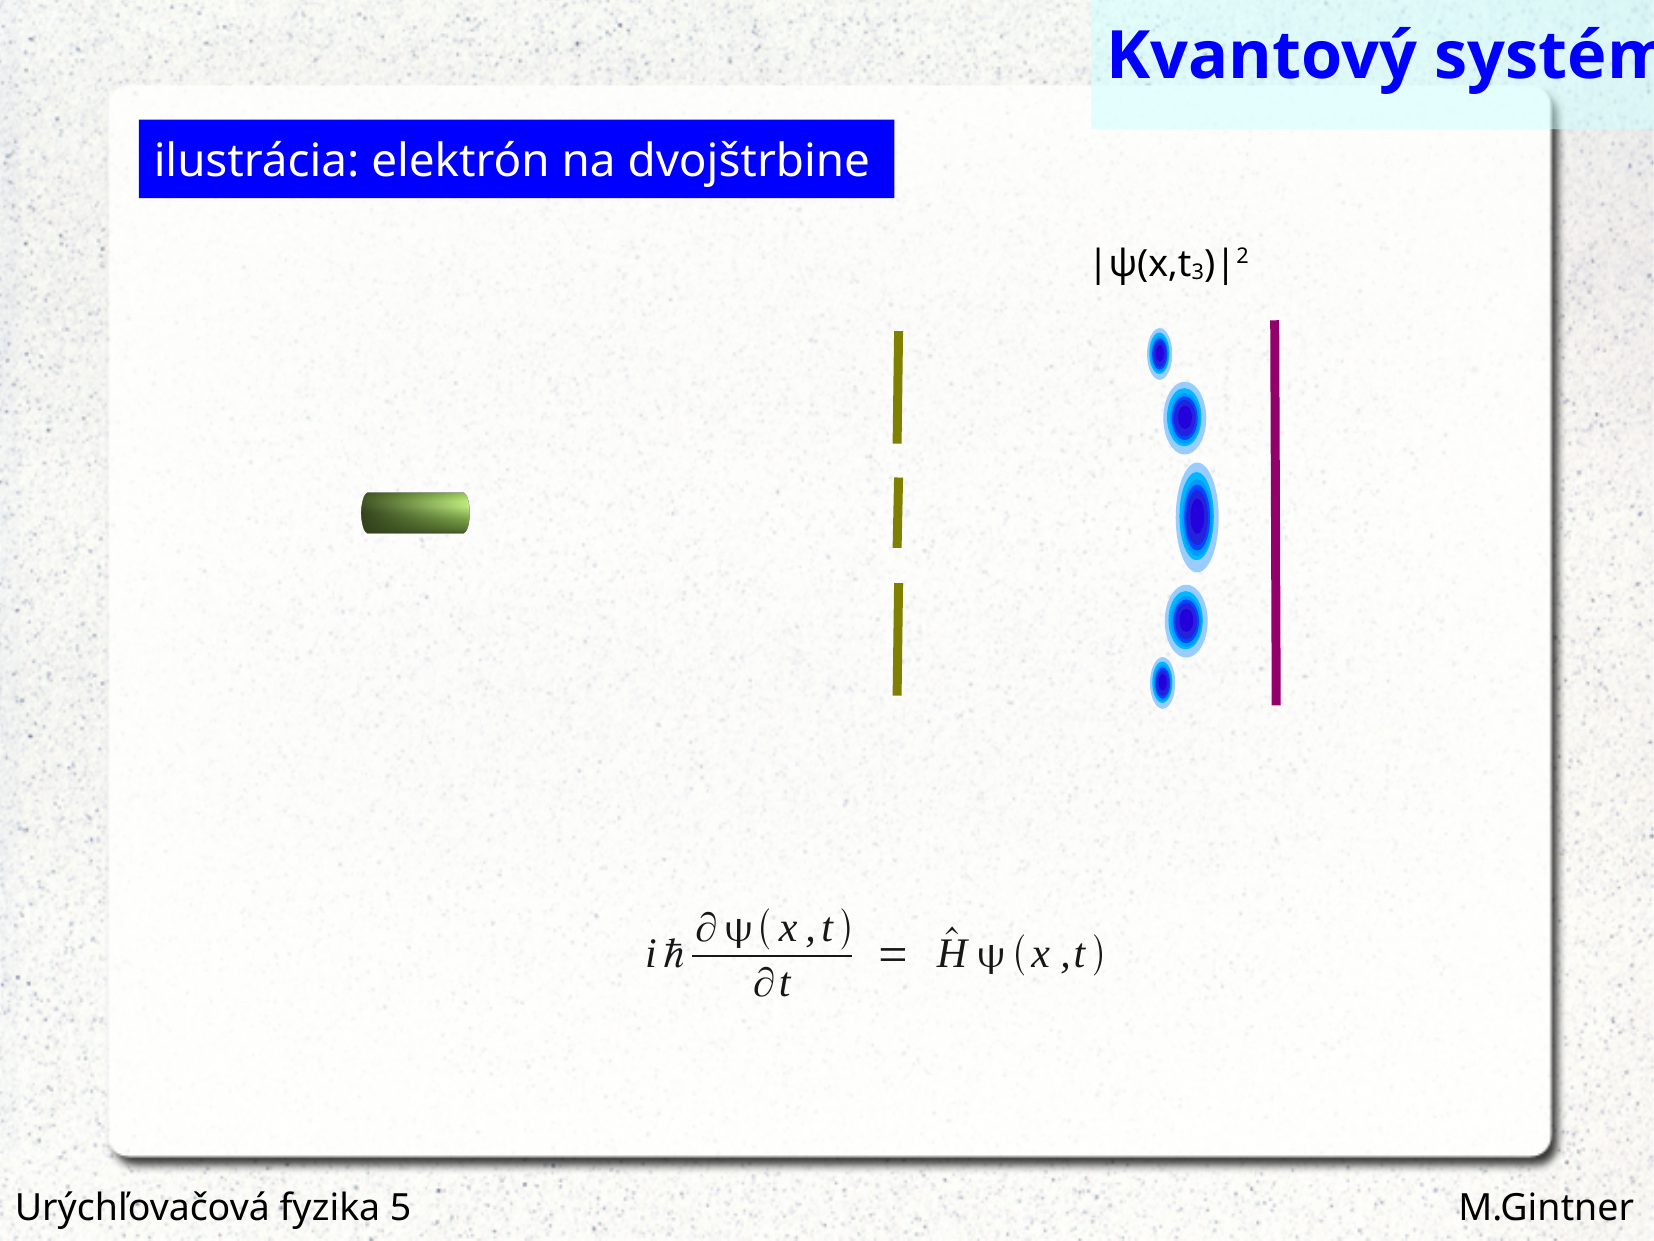

Kvantový systém
ilustrácia: elektrón na dvojštrbine
|ψ(x,t3)|2
Urýchľovačová fyzika 5
M.Gintner